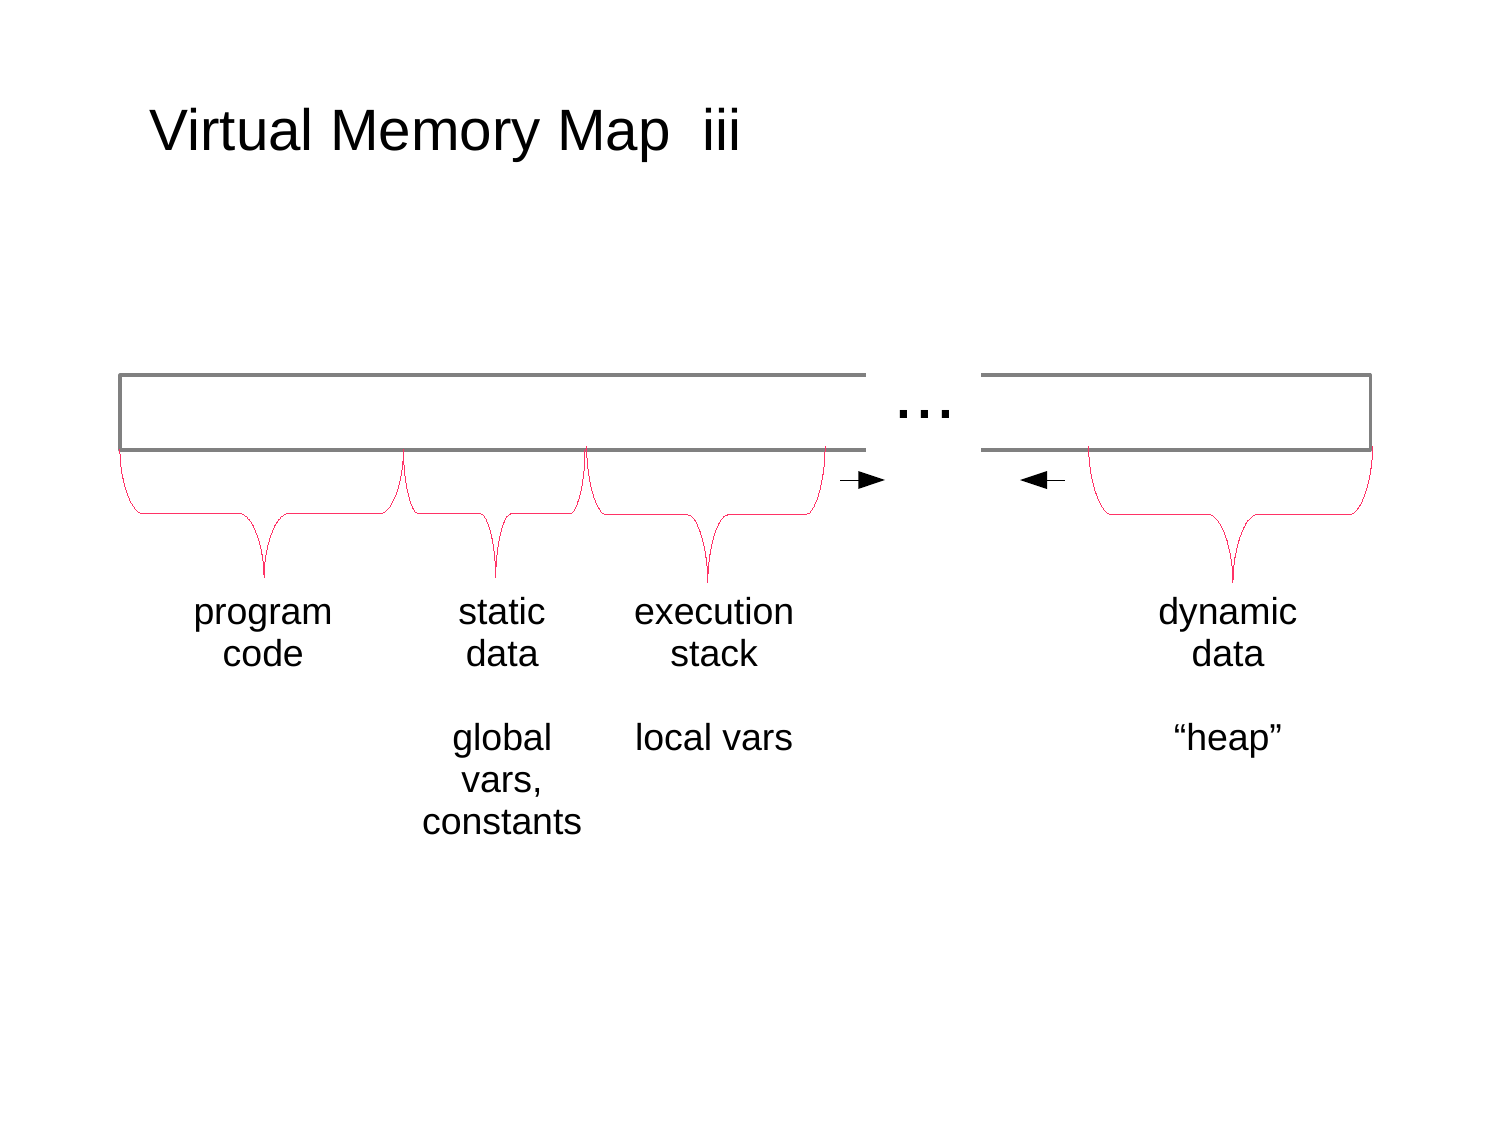

Virtual Memory Map iii
...
static data
global vars, constants
dynamic data
“heap”
execution stack
local vars
program
code